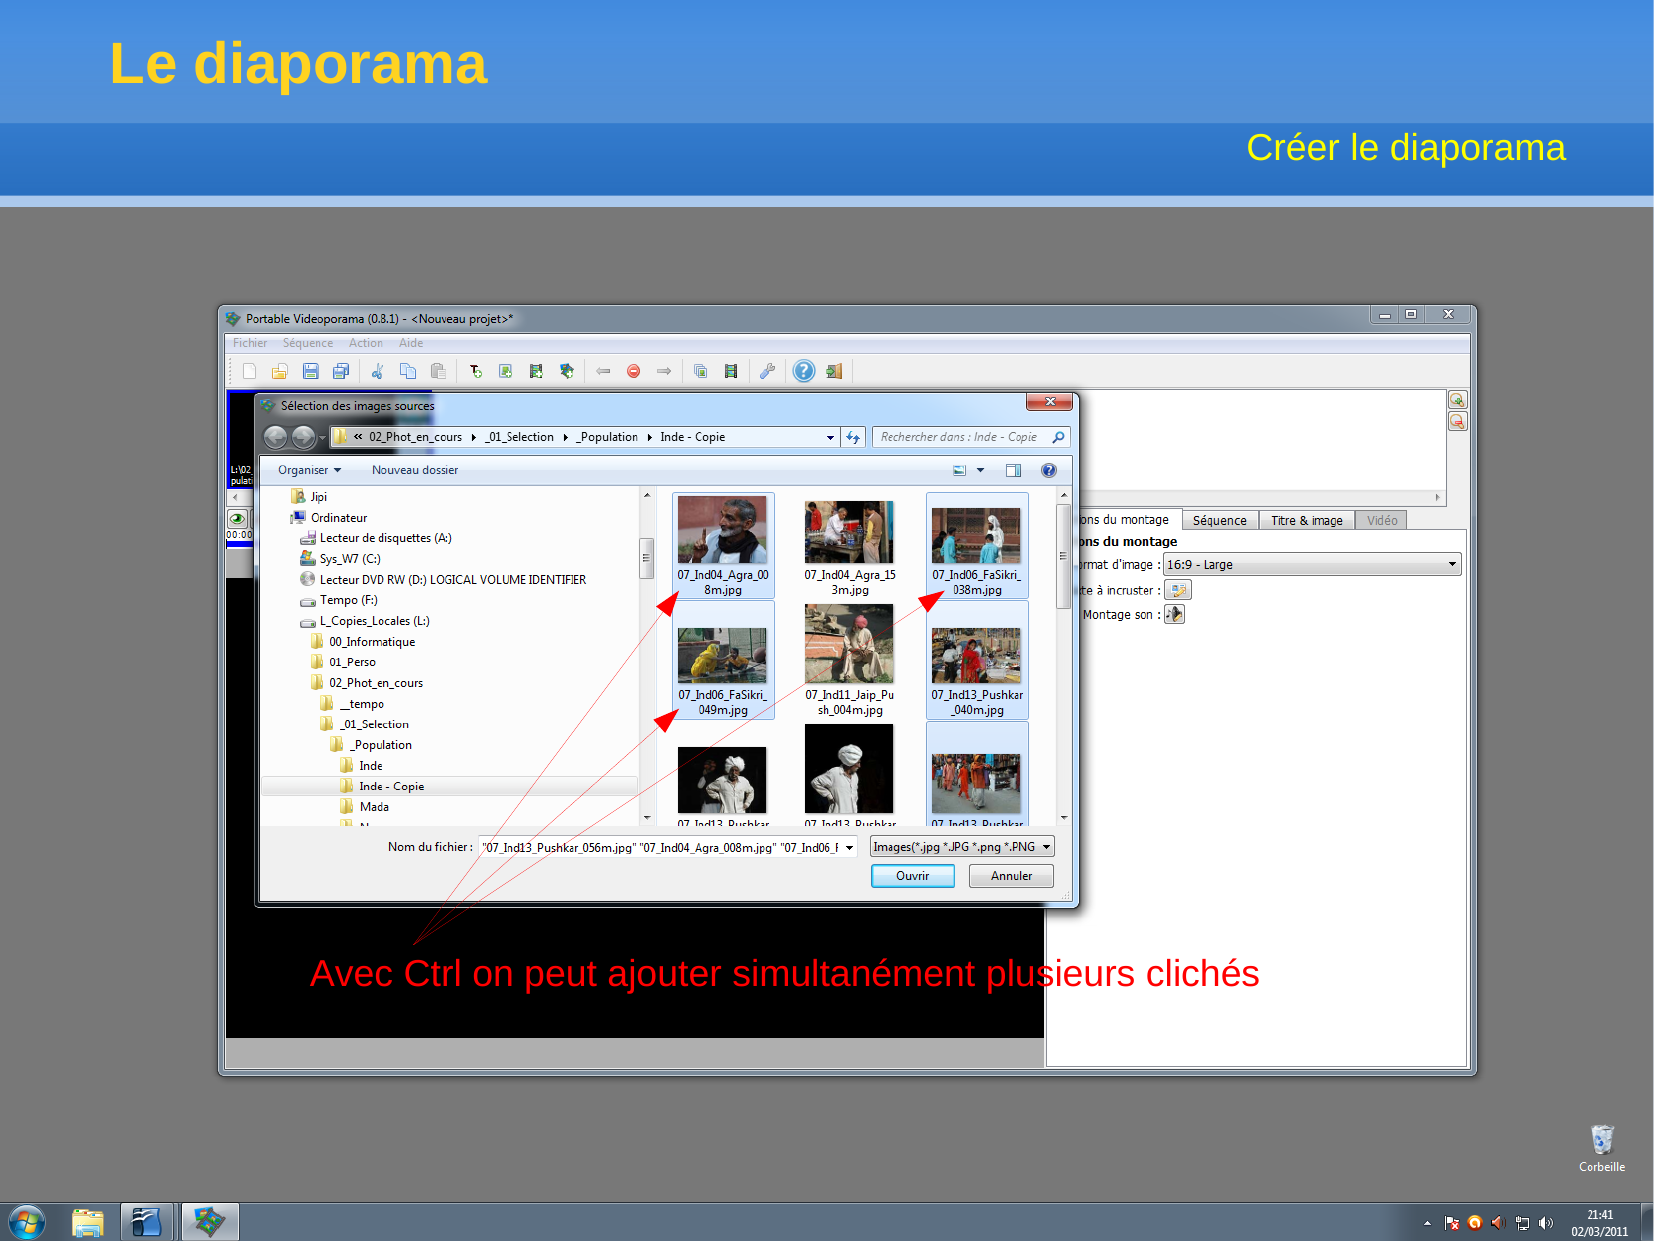

Le diaporama
 Créer le diaporama
#
Avec Ctrl on peut ajouter simultanément plusieurs clichés